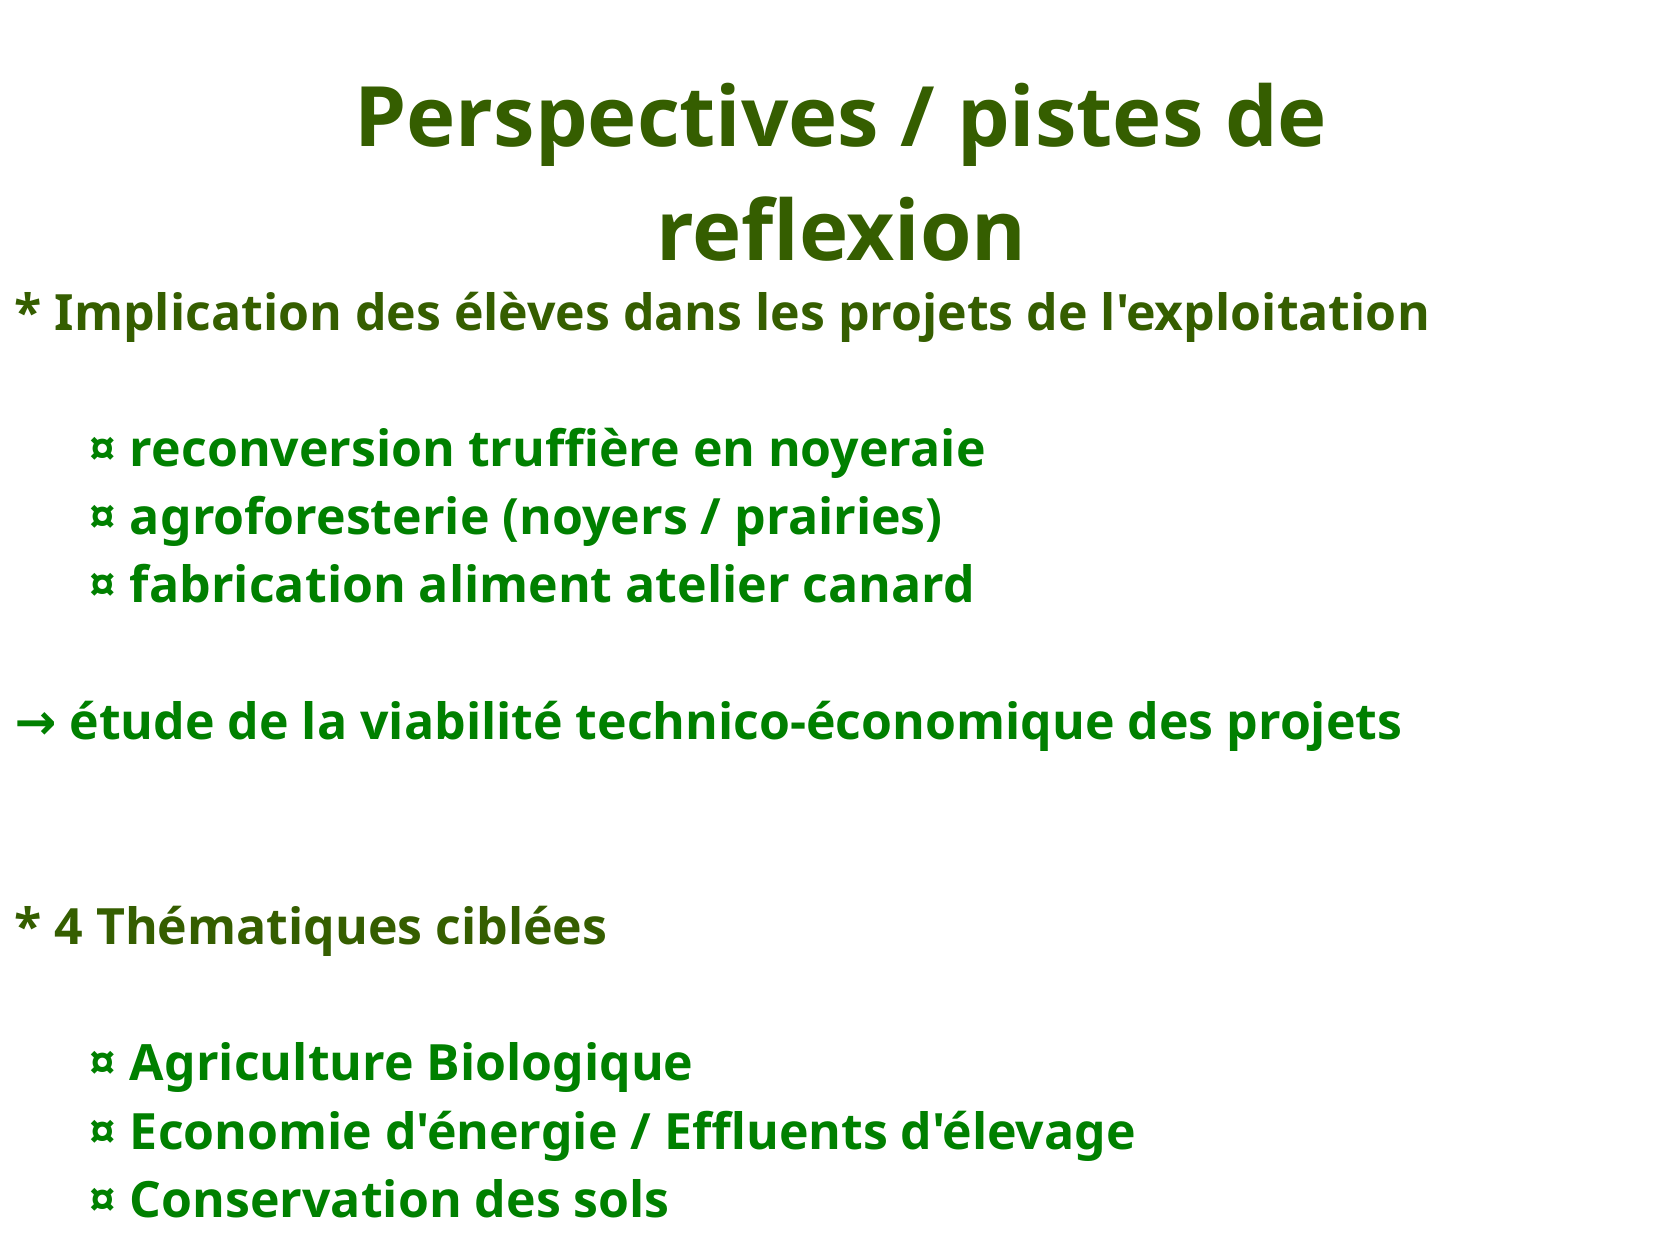

Perspectives / pistes de reflexion
* Implication des élèves dans les projets de l'exploitation
	¤ reconversion truffière en noyeraie
	¤ agroforesterie (noyers / prairies)
	¤ fabrication aliment atelier canard
→ étude de la viabilité technico-économique des projets
* 4 Thématiques ciblées
	¤ Agriculture Biologique
	¤ Economie d'énergie / Effluents d'élevage
	¤ Conservation des sols
	¤ Autonomie fourragère et protéique